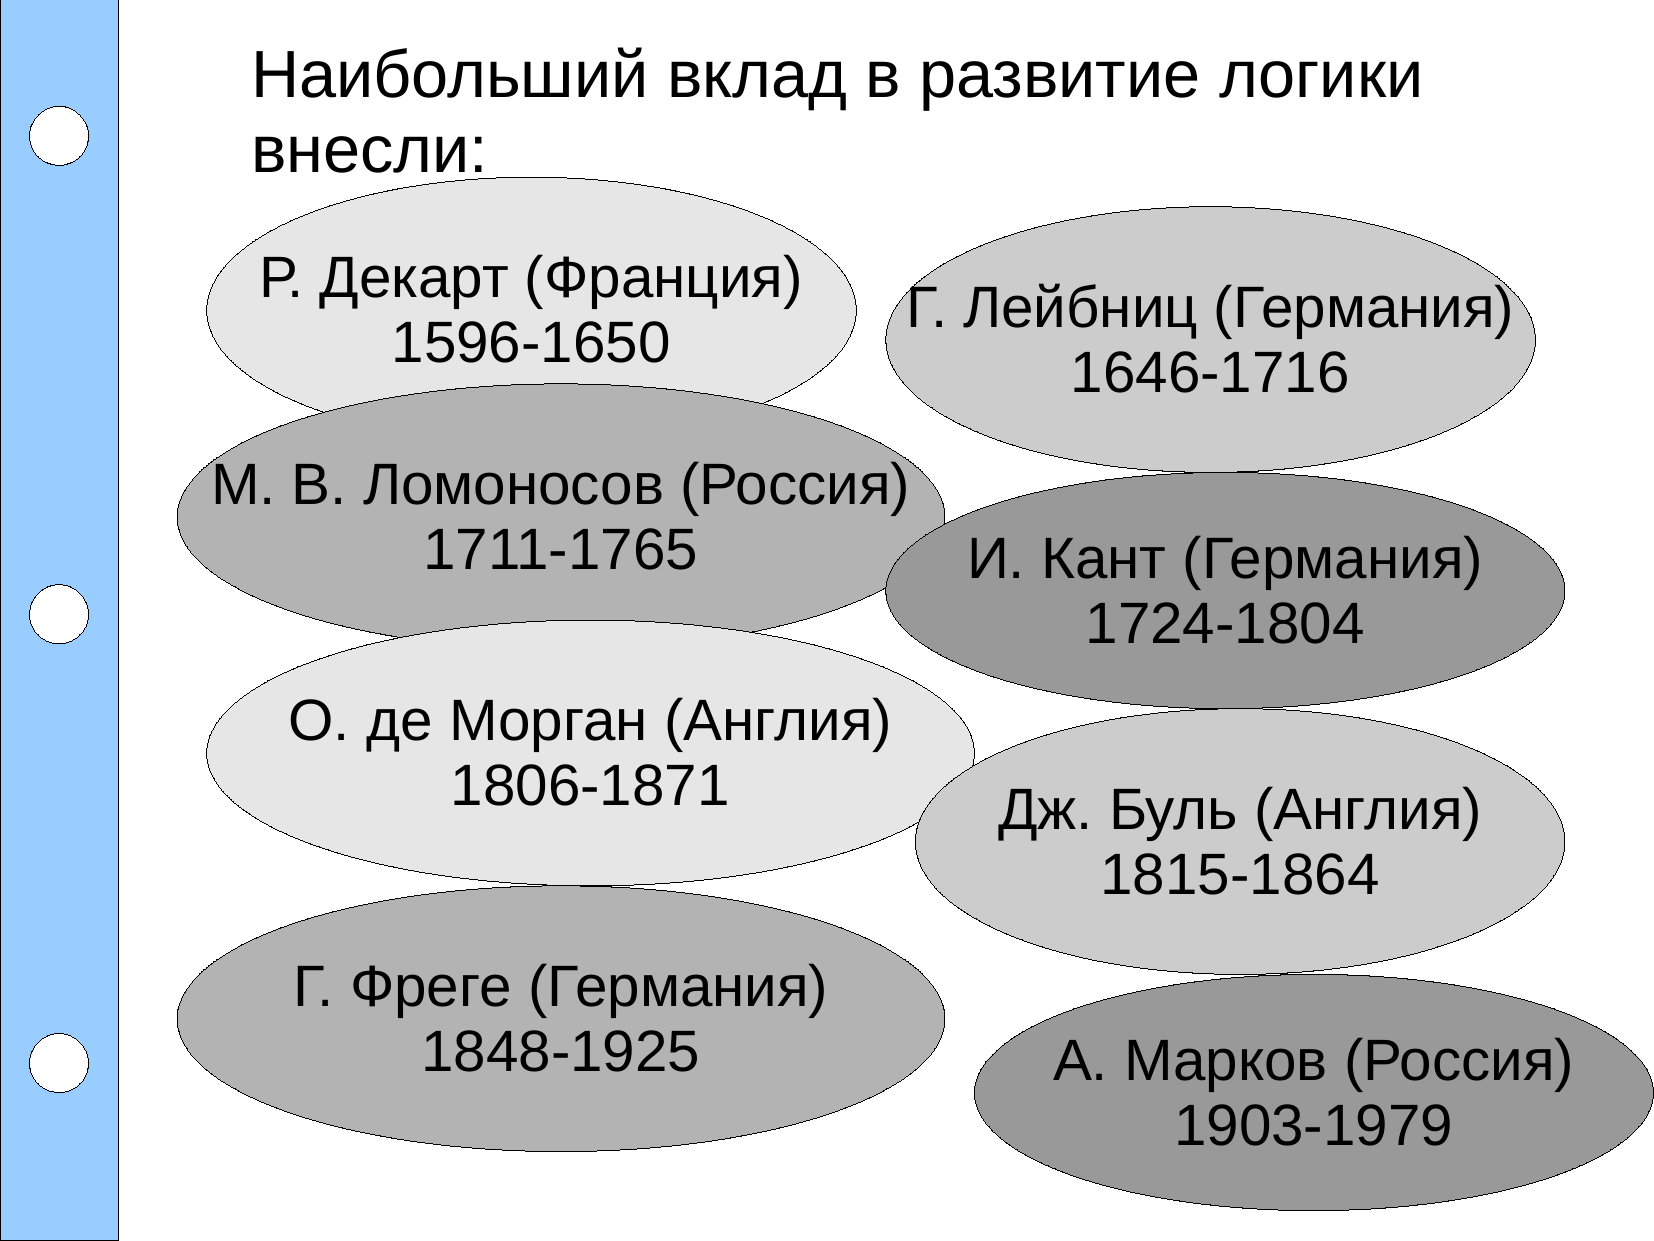

Наибольший вклад в развитие логики внесли:
Р. Декарт (Франция)
1596-1650
Г. Лейбниц (Германия)
1646-1716
М. В. Ломоносов (Россия)
1711-1765
И. Кант (Германия)
1724-1804
О. де Морган (Англия)
1806-1871
Дж. Буль (Англия)
1815-1864
Г. Фреге (Германия)
1848-1925
А. Марков (Россия)
1903-1979